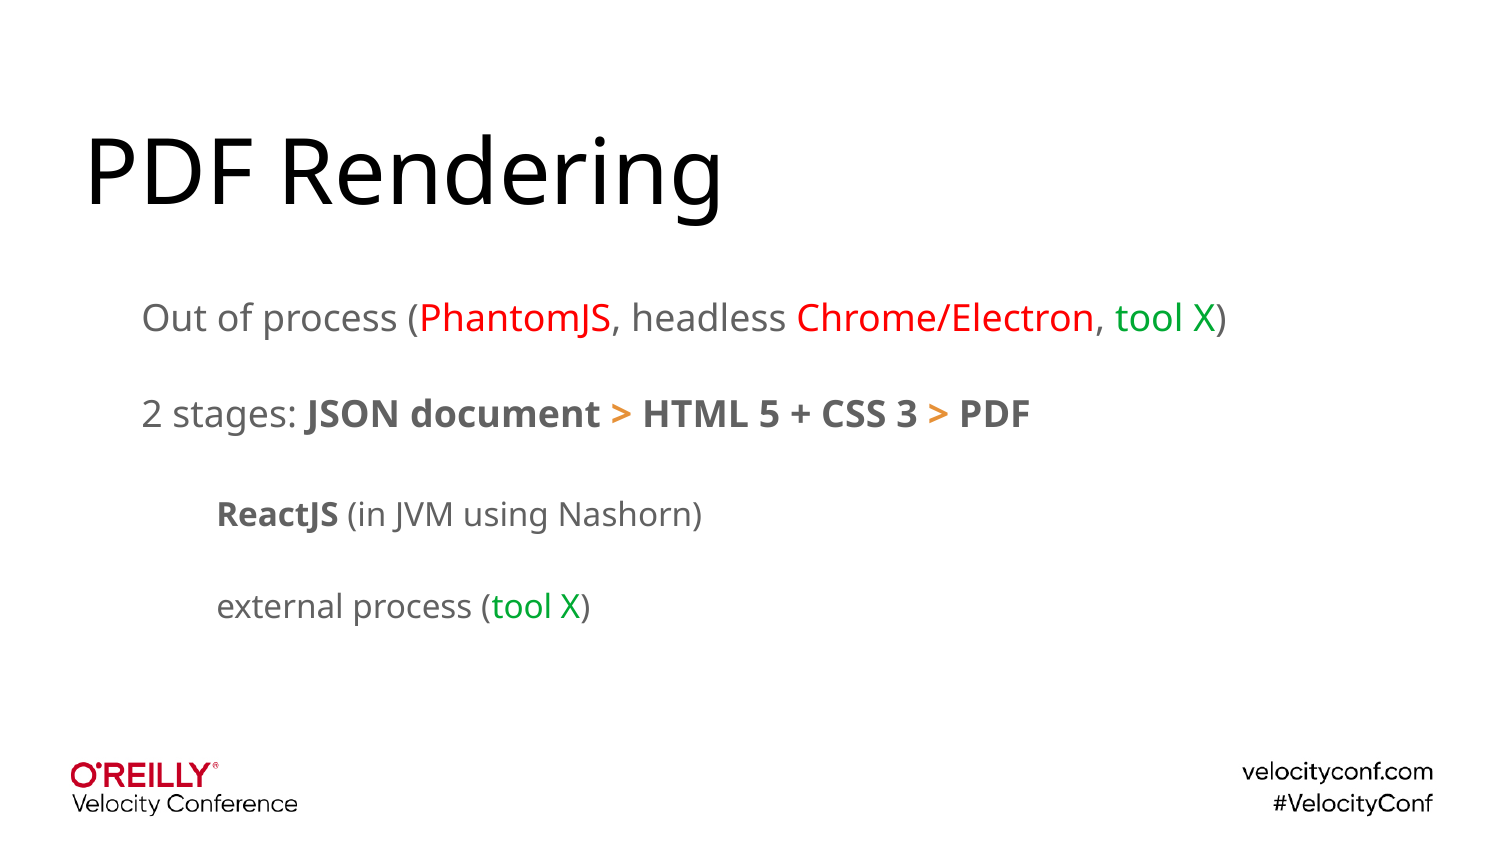

# PDF Rendering
Out of process (PhantomJS, headless Chrome/Electron, tool X)
2 stages: JSON document > HTML 5 + CSS 3 > PDF
ReactJS (in JVM using Nashorn)
external process (tool X)